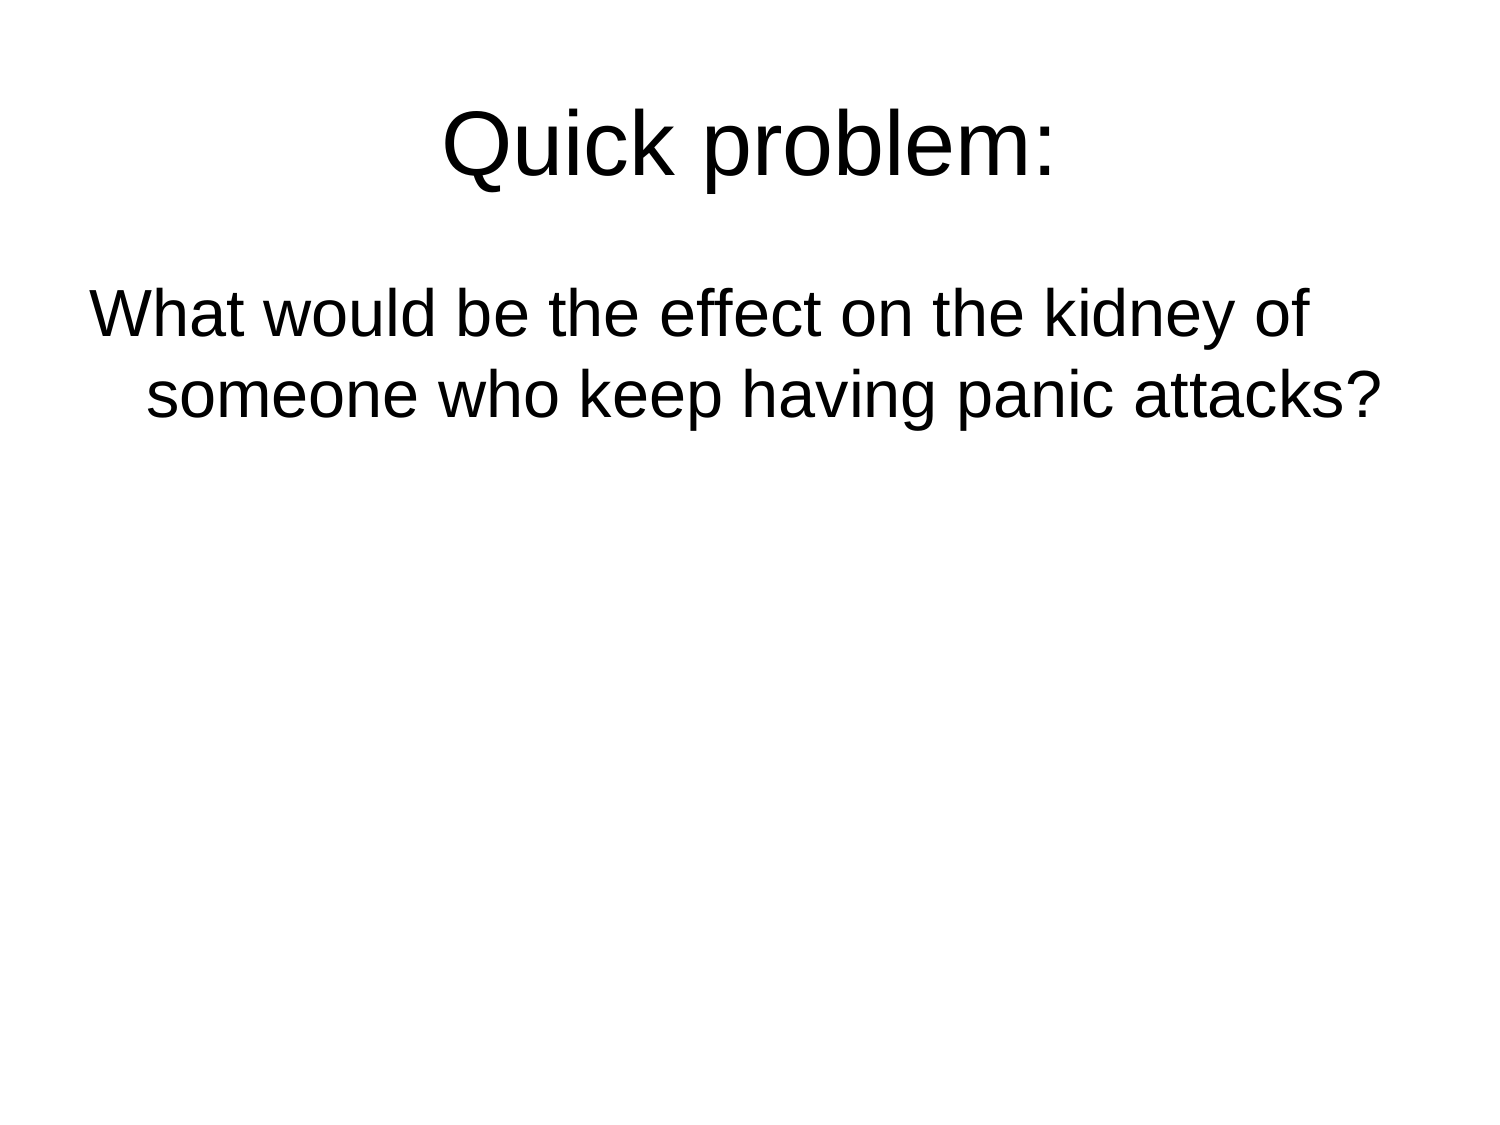

# Quick problem:
What would be the effect on the kidney of someone who keep having panic attacks?